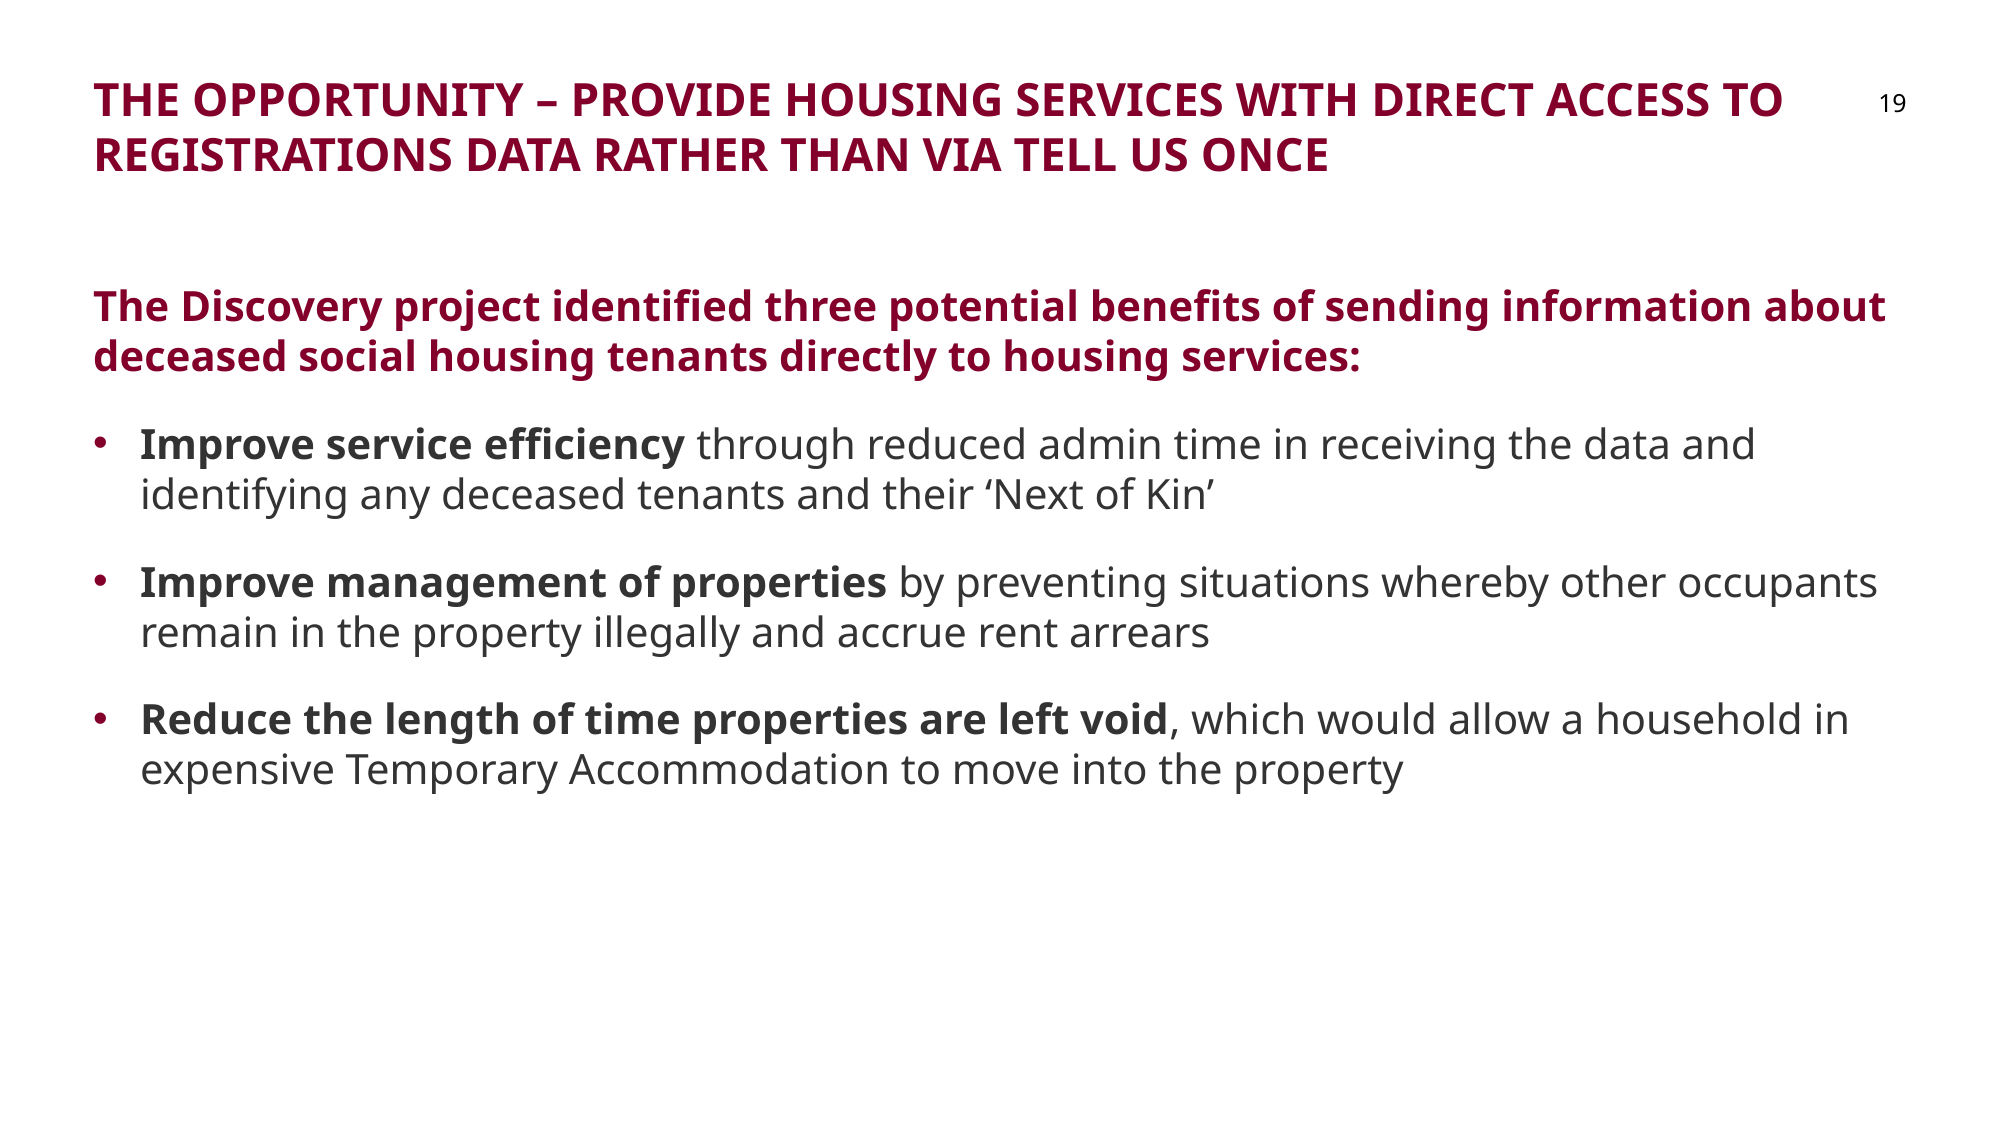

# THE OPPORTUNITY – PROVIDE HOUSING SERVICES WITH DIRECT ACCESS TO REGISTRATIONS DATA RATHER THAN VIA TELL US ONCE
The Discovery project identified three potential benefits of sending information about deceased social housing tenants directly to housing services:
Improve service efficiency through reduced admin time in receiving the data and identifying any deceased tenants and their ‘Next of Kin’
Improve management of properties by preventing situations whereby other occupants remain in the property illegally and accrue rent arrears
Reduce the length of time properties are left void, which would allow a household in expensive Temporary Accommodation to move into the property